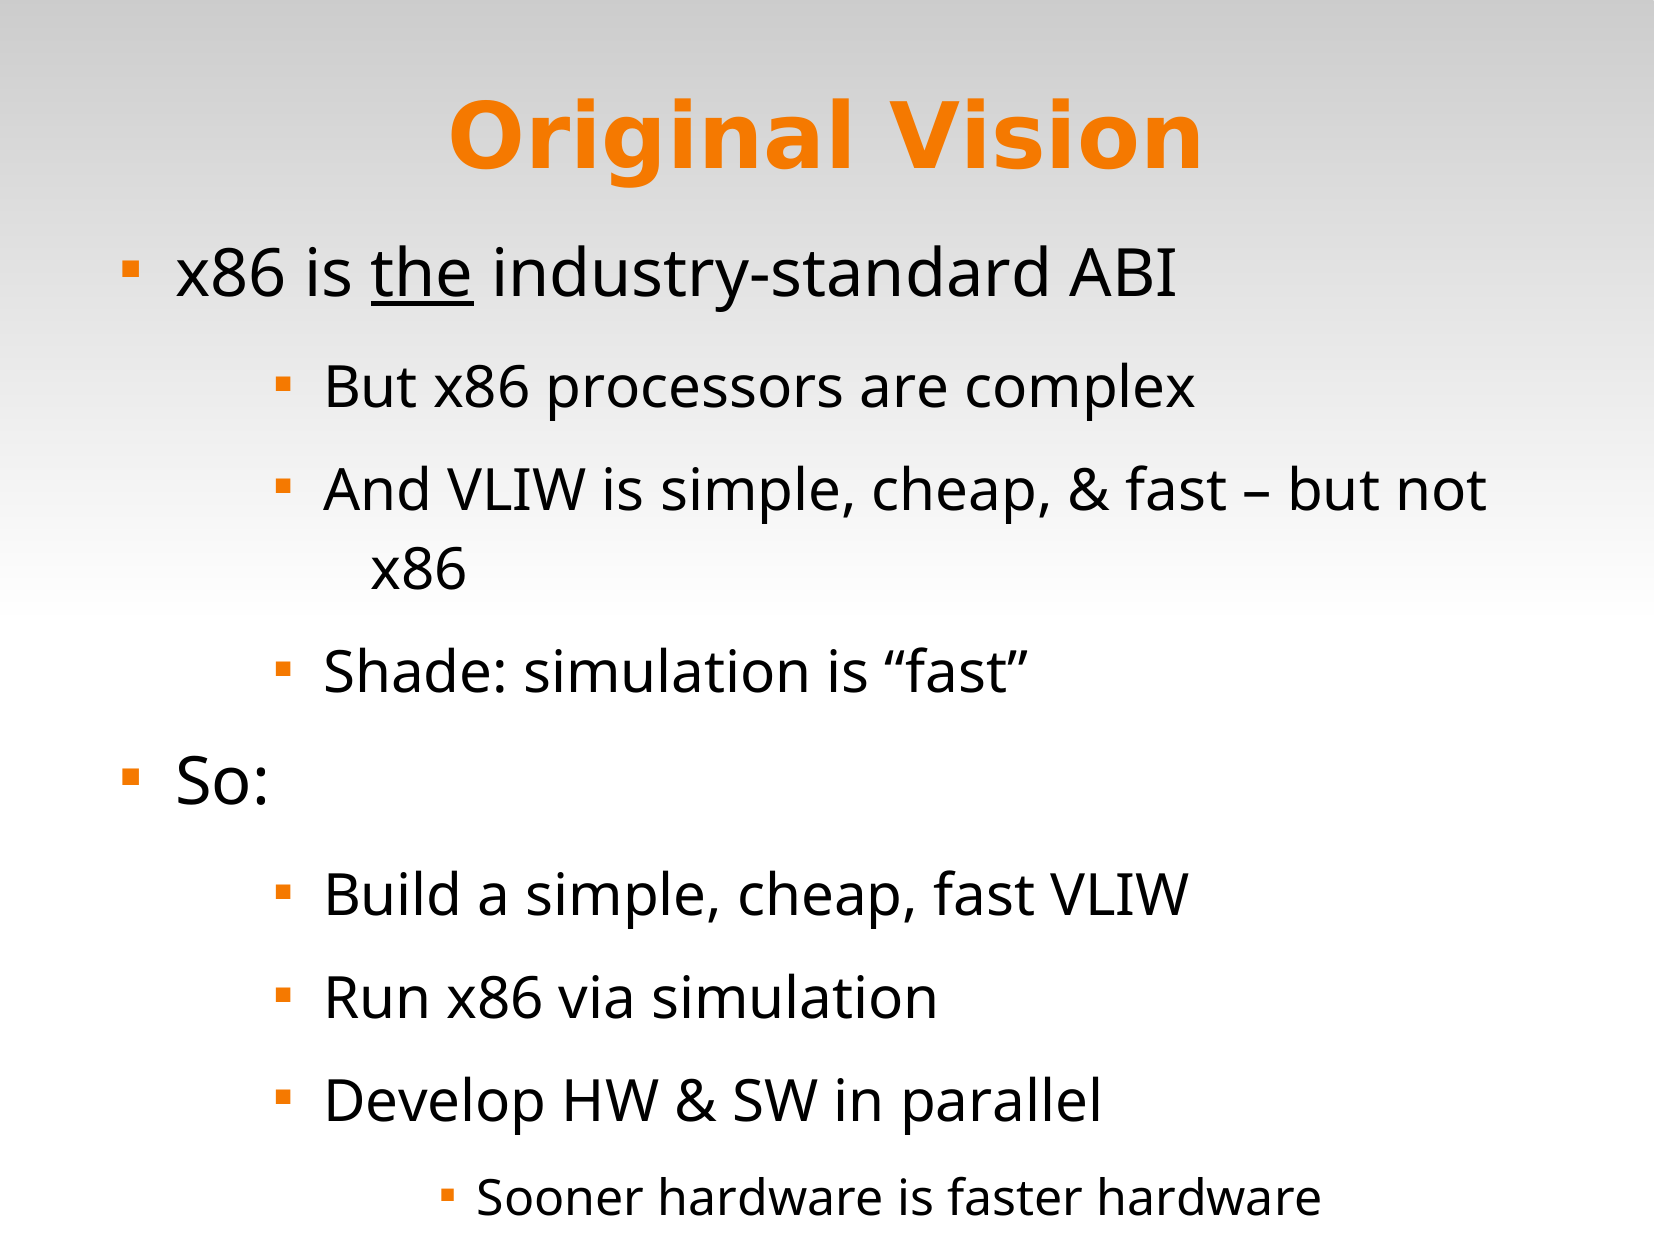

# Original Vision
x86 is the industry-standard ABI
But x86 processors are complex
And VLIW is simple, cheap, & fast – but not x86
Shade: simulation is “fast”
So:
Build a simple, cheap, fast VLIW
Run x86 via simulation
Develop HW & SW in parallel
Sooner hardware is faster hardware